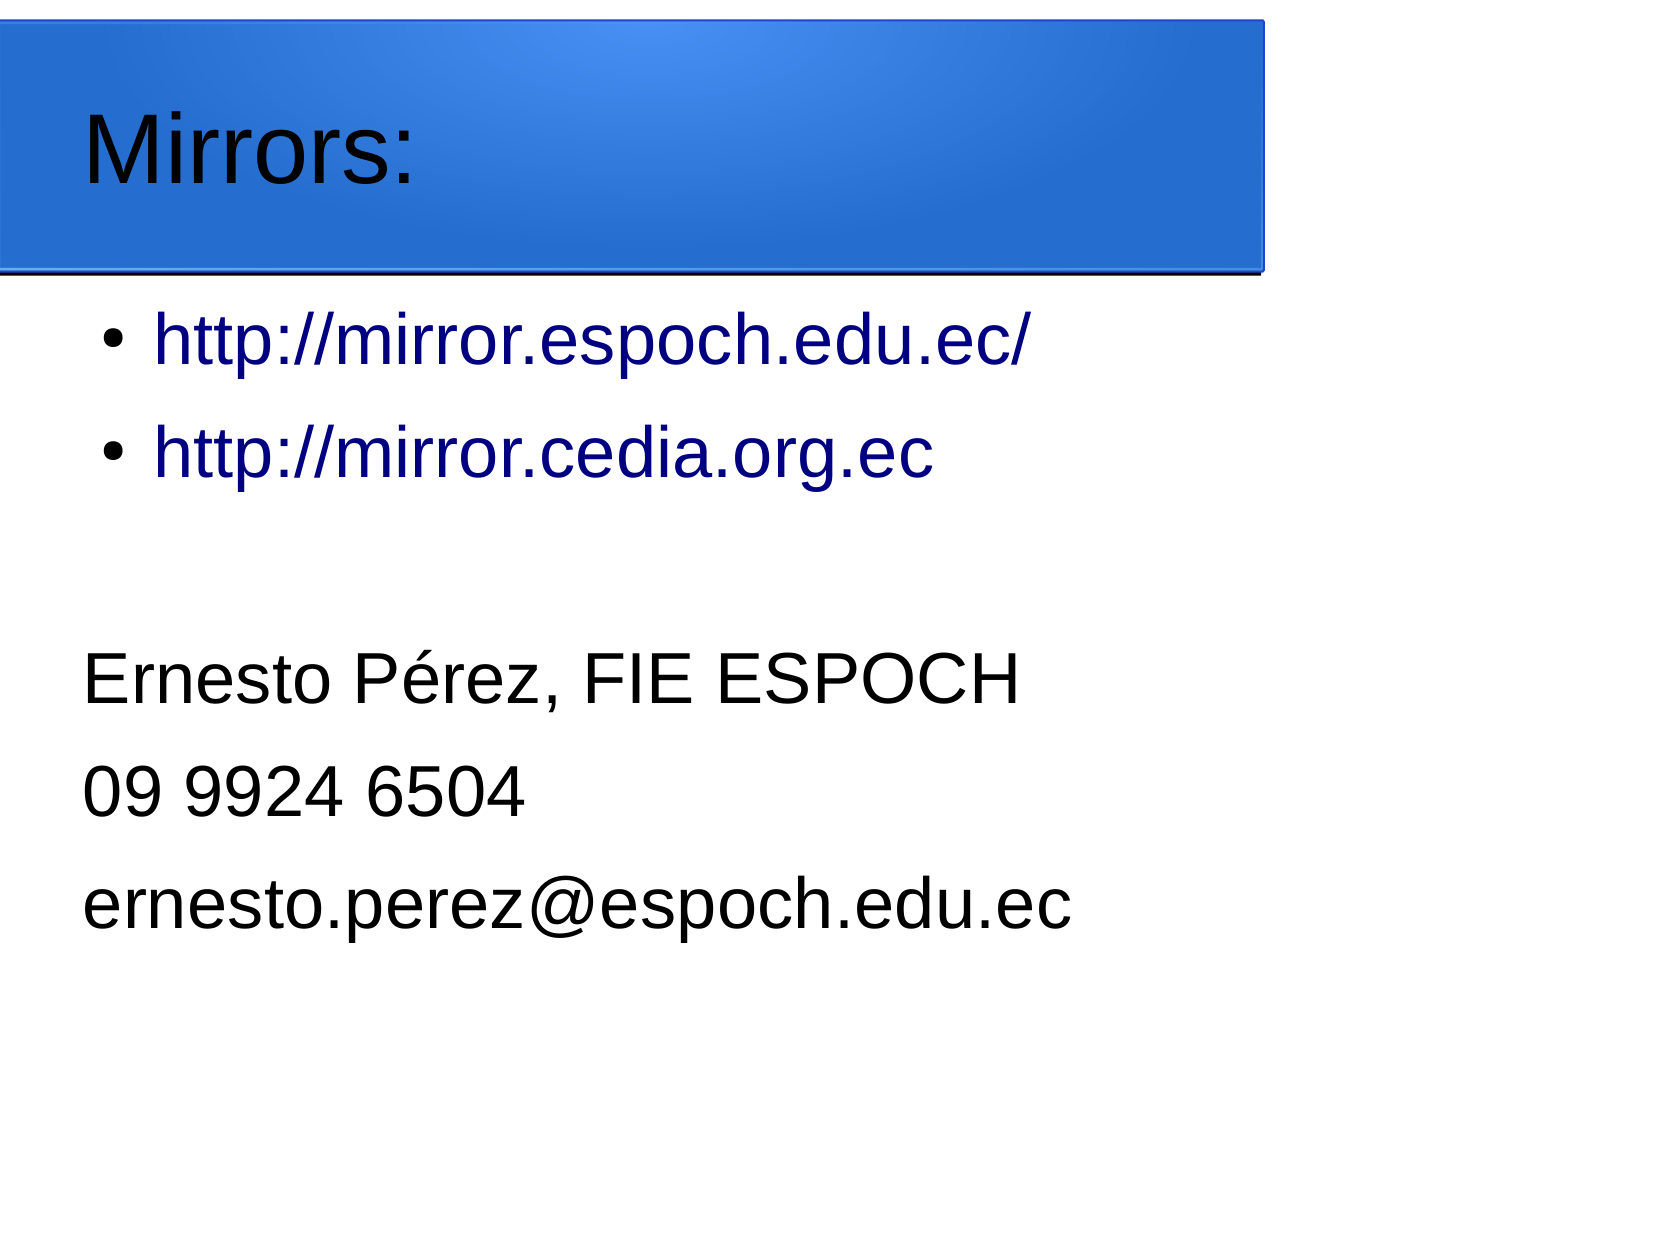

# Mirrors:
http://mirror.espoch.edu.ec/
http://mirror.cedia.org.ec
Ernesto Pérez, FIE ESPOCH
09 9924 6504
ernesto.perez@espoch.edu.ec